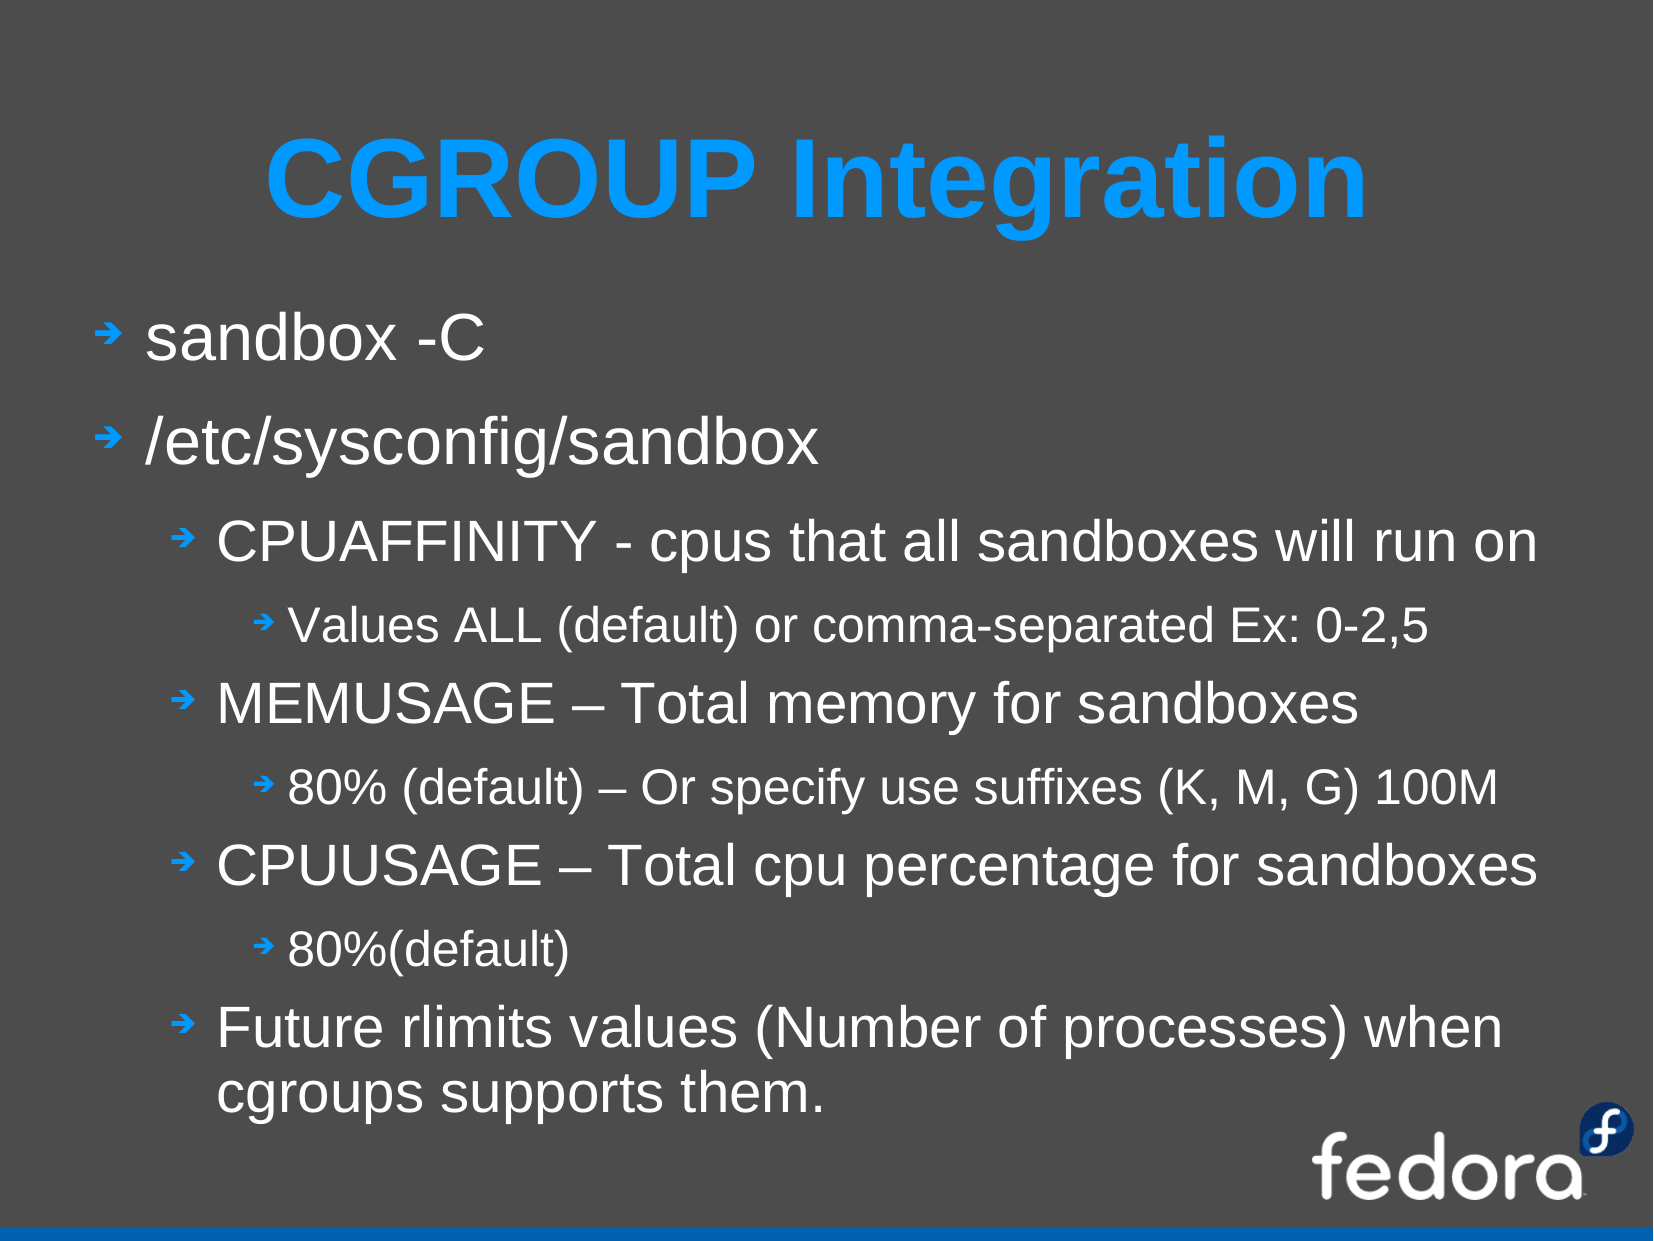

# CGROUP Integration
sandbox -C
/etc/sysconfig/sandbox
CPUAFFINITY - cpus that all sandboxes will run on
Values ALL (default) or comma-separated Ex: 0-2,5
MEMUSAGE – Total memory for sandboxes
80% (default) – Or specify use suffixes (K, M, G) 100M
CPUUSAGE – Total cpu percentage for sandboxes
80%(default)
Future rlimits values (Number of processes) when cgroups supports them.